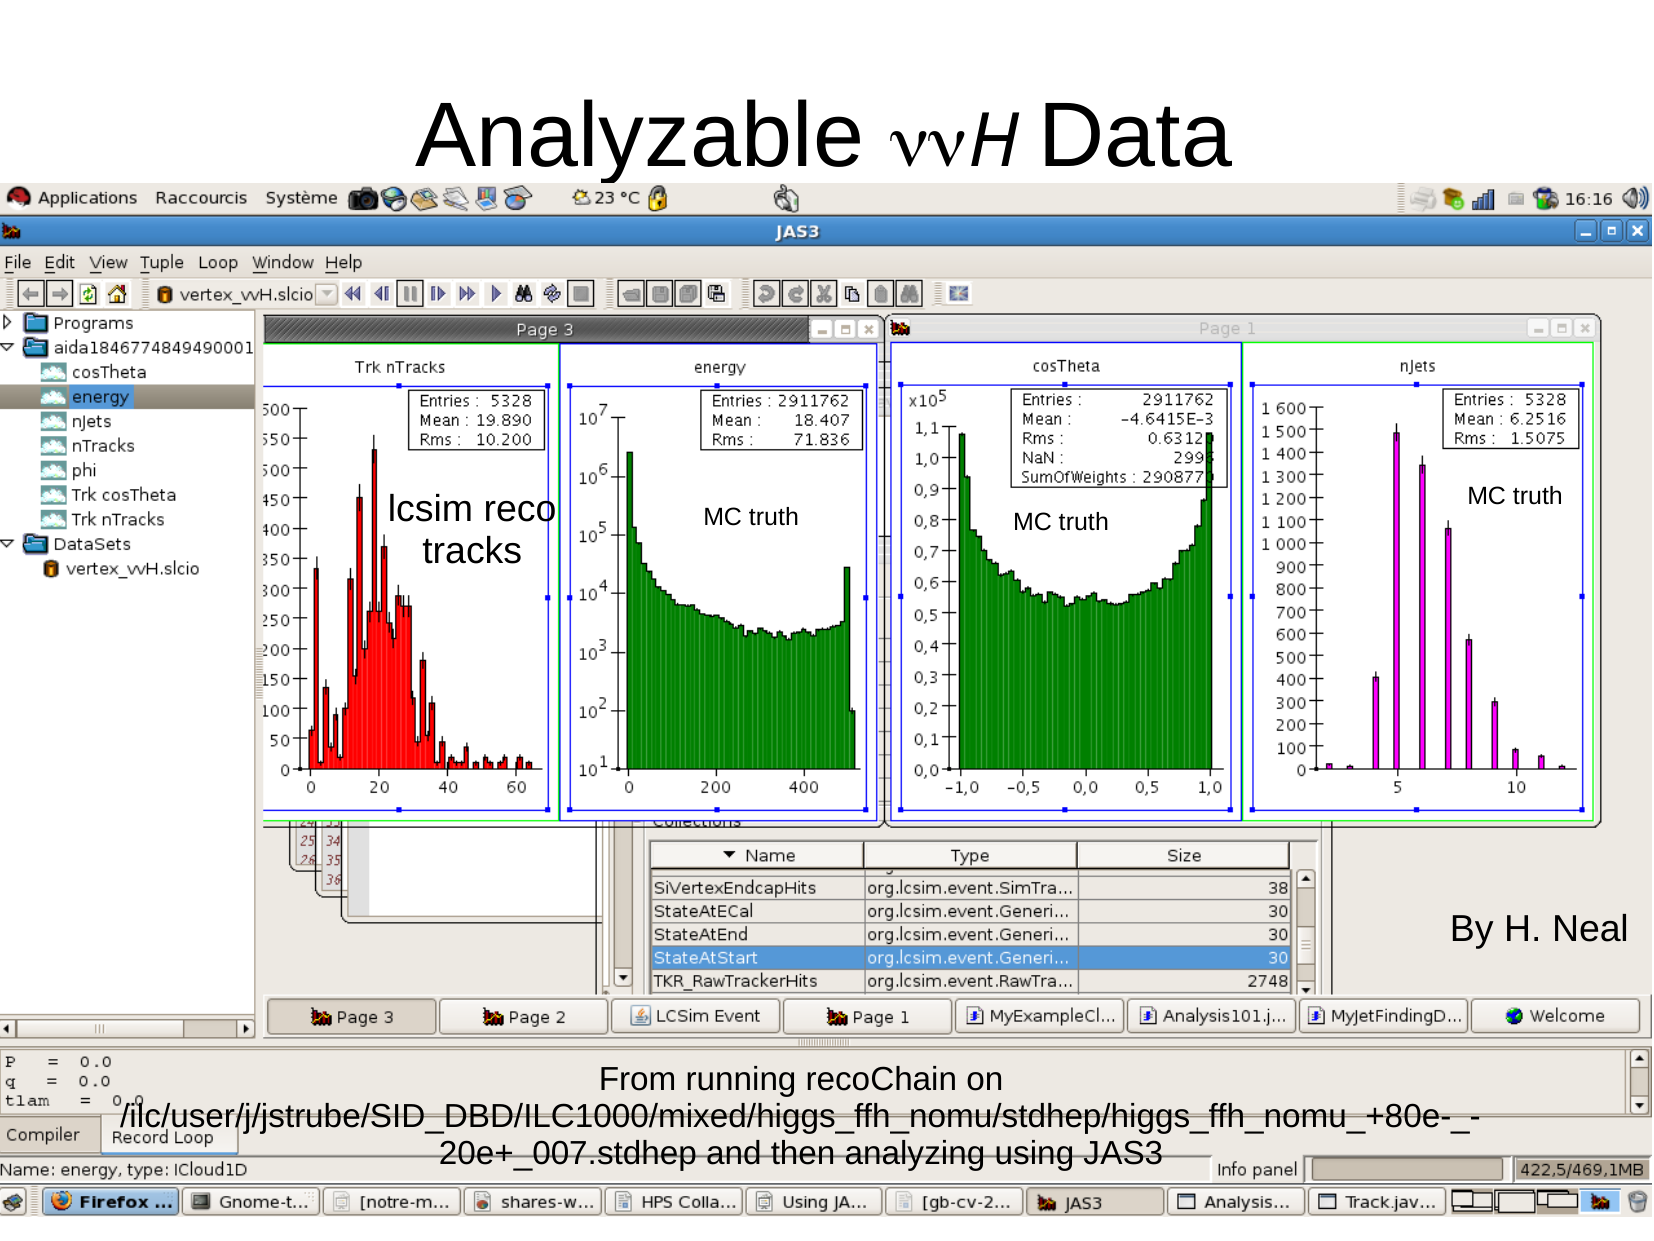

# Analyzable nnH Data
MC truth
lcsim reco
tracks
MC truth
MC truth
By H. Neal
From running recoChain on /ilc/user/j/jstrube/SID_DBD/ILC1000/mixed/higgs_ffh_nomu/stdhep/higgs_ffh_nomu_+80e-_-20e+_007.stdhep and then analyzing using JAS3
SiD Workshop August 2012
6